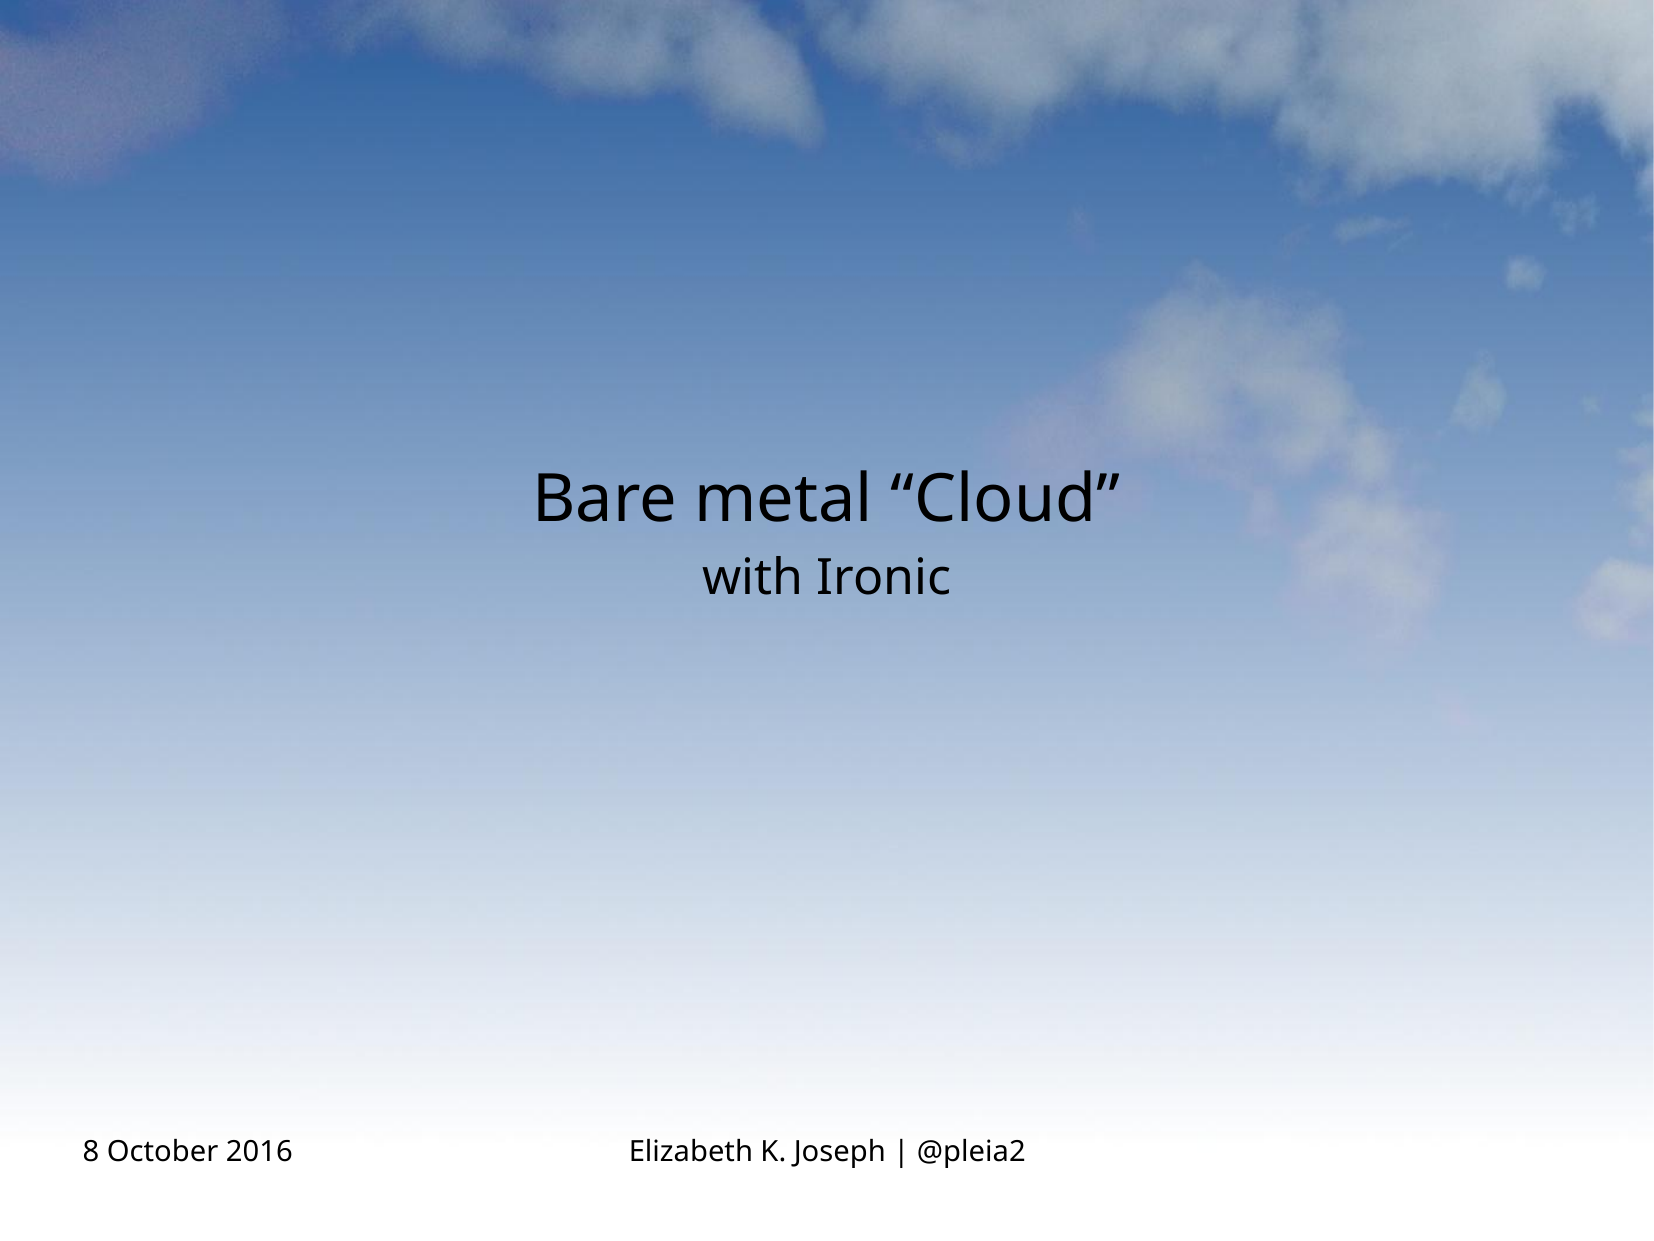

# Bare metal “Cloud”
with Ironic
8 October 2016
Elizabeth K. Joseph | @pleia2